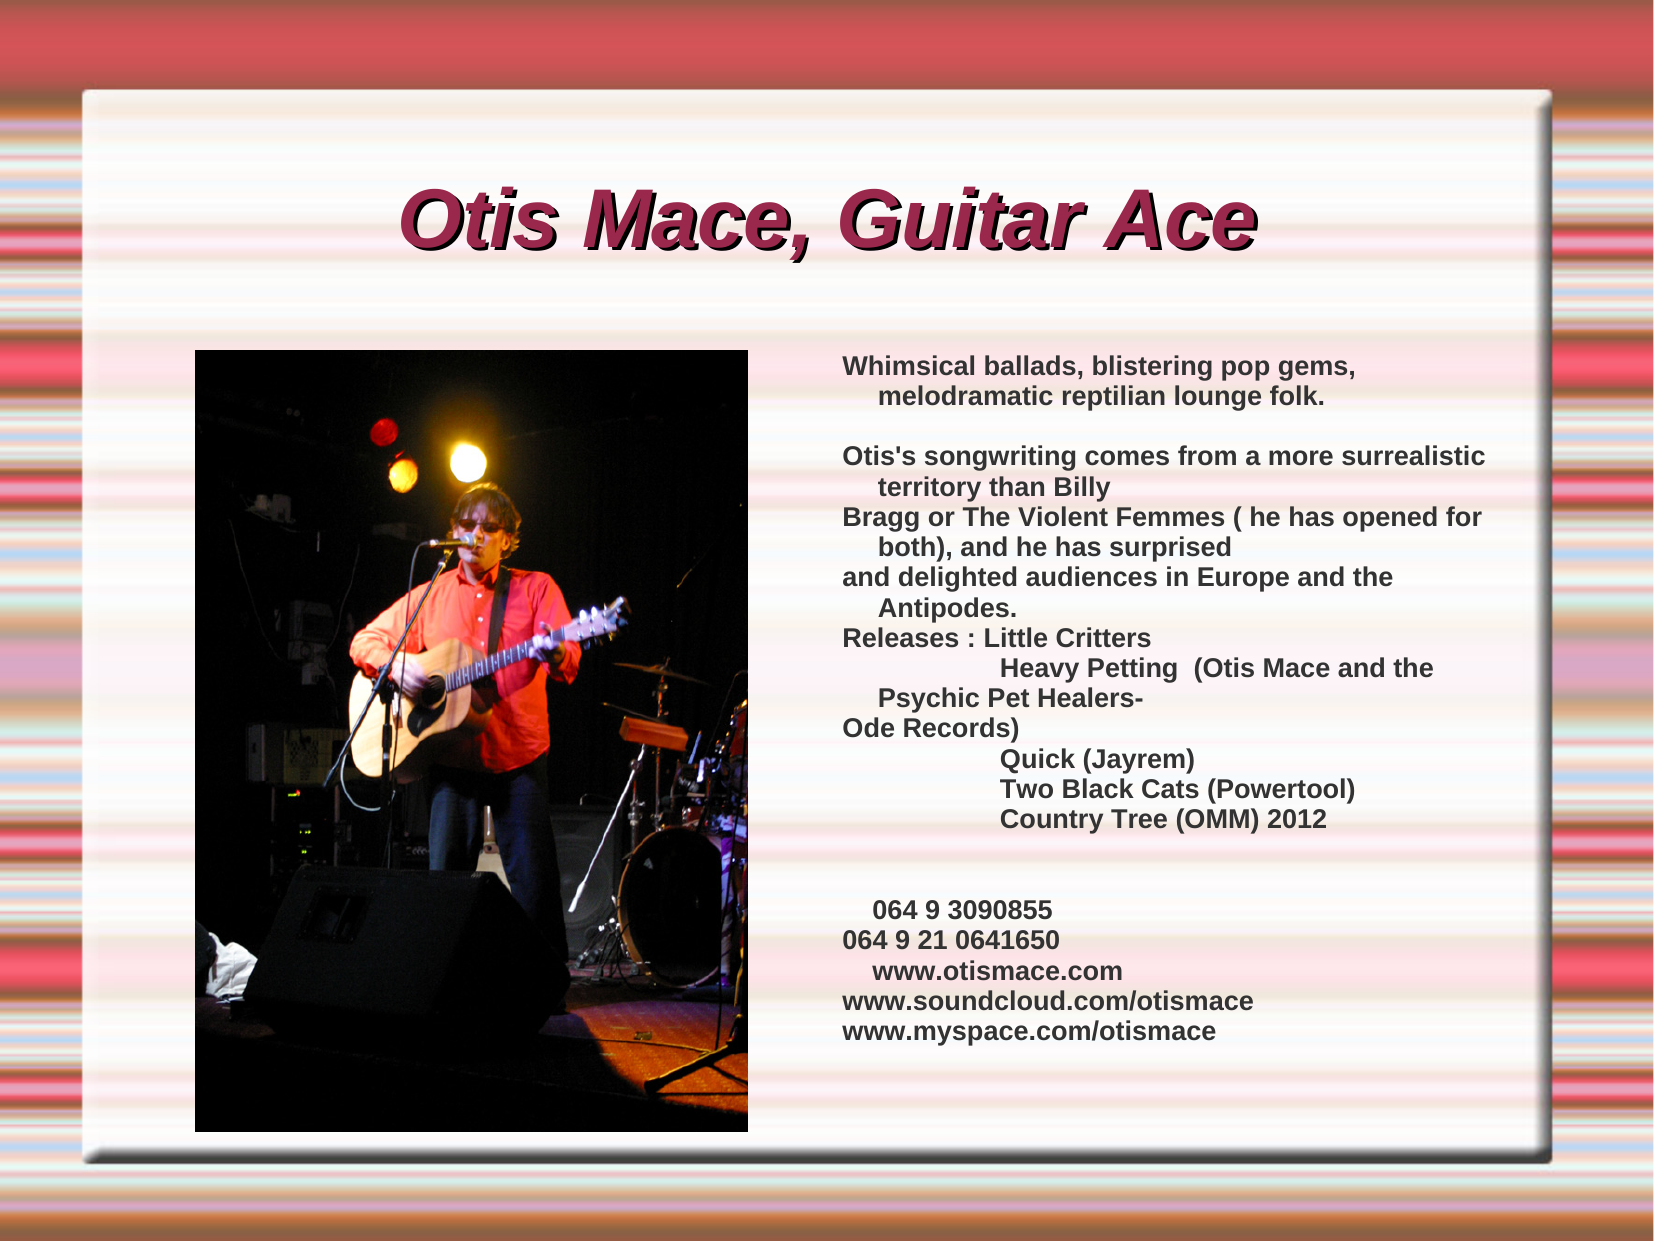

# Otis Mace, Guitar Ace
Whimsical ballads, blistering pop gems, melodramatic reptilian lounge folk.
Otis's songwriting comes from a more surrealistic territory than Billy
Bragg or The Violent Femmes ( he has opened for both), and he has surprised
and delighted audiences in Europe and the Antipodes.
Releases : Little Critters
 Heavy Petting (Otis Mace and the Psychic Pet Healers-
Ode Records)
 Quick (Jayrem)
 Two Black Cats (Powertool)
 Country Tree (OMM) 2012
 064 9 3090855
064 9 21 0641650
 www.otismace.com
www.soundcloud.com/otismace
www.myspace.com/otismace